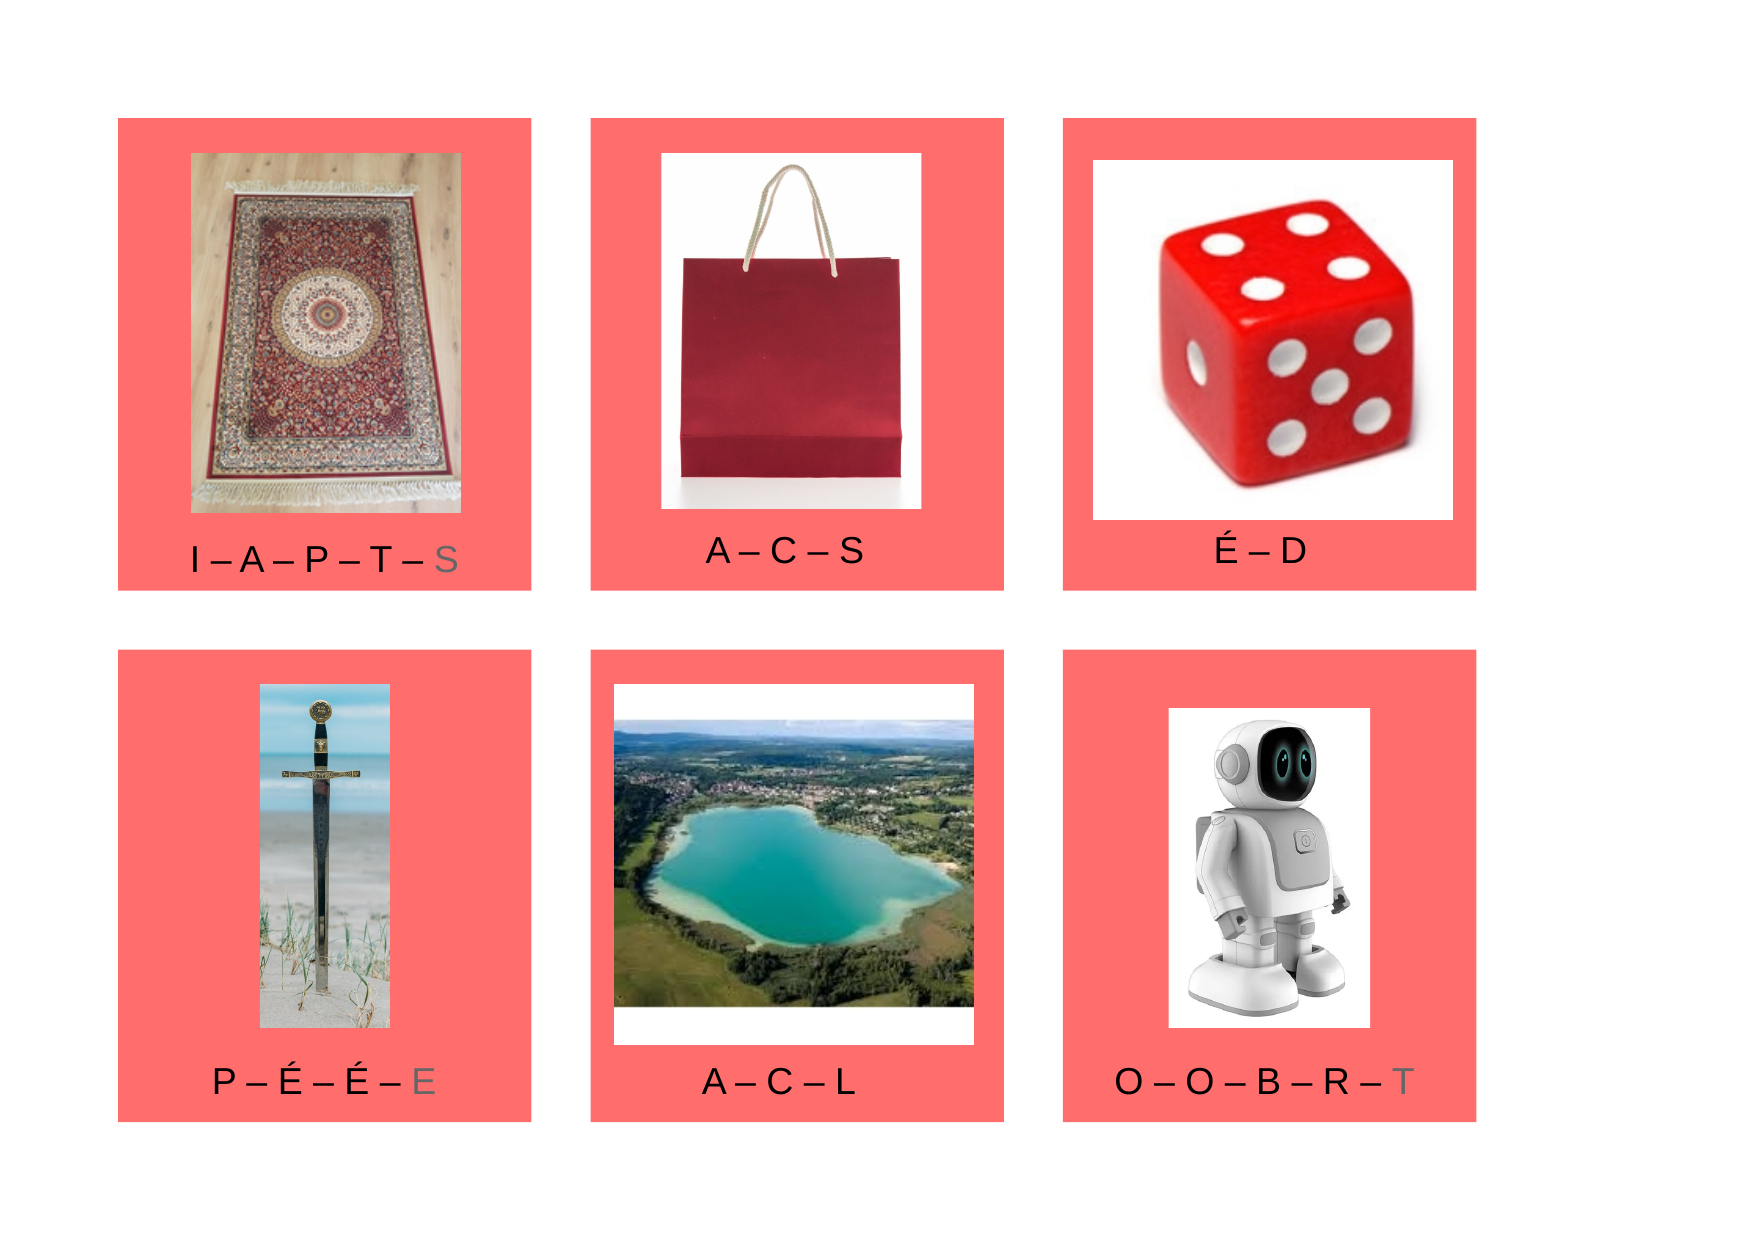

A – C – S
É – D
I – A – P – T – S
P – É – É – E
A – C – L
O – O – B – R – T